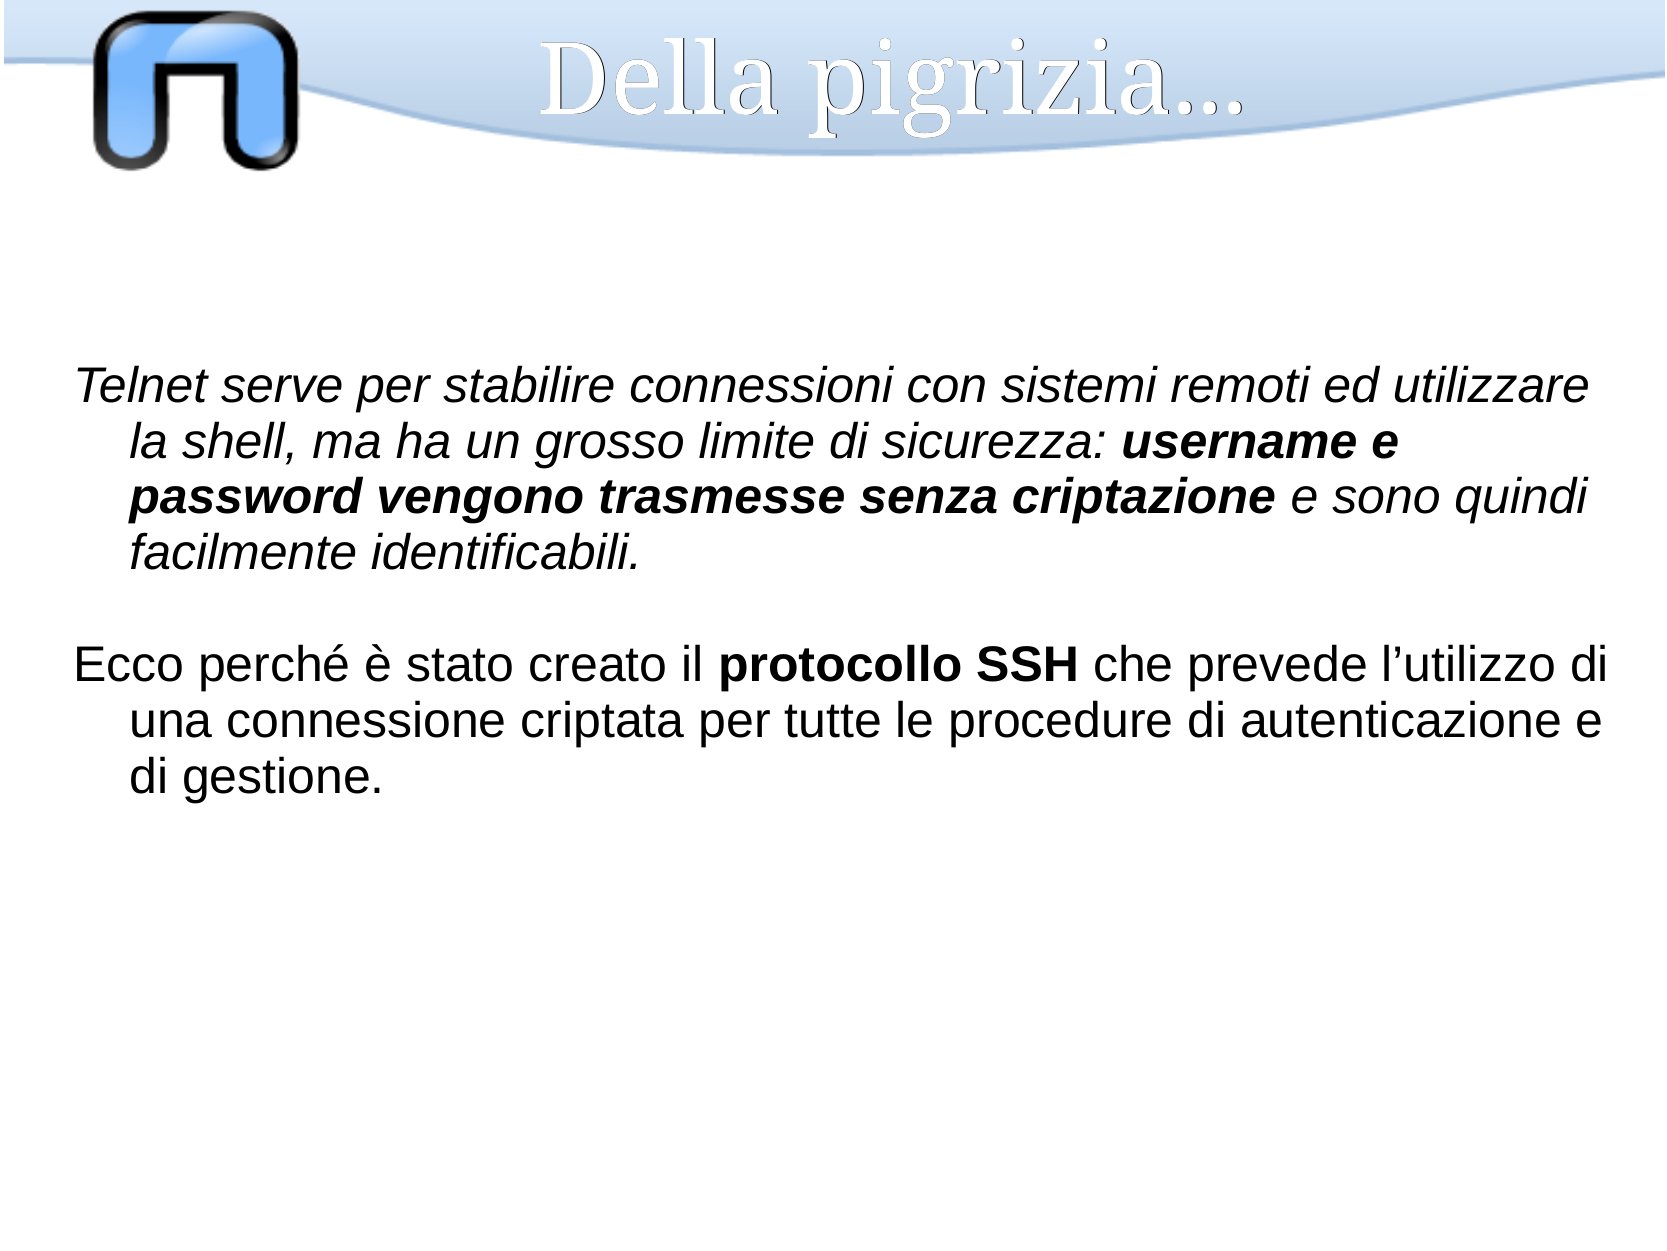

Della pigrizia...
# Telnet serve per stabilire connessioni con sistemi remoti ed utilizzare la shell, ma ha un grosso limite di sicurezza: username e password vengono trasmesse senza criptazione e sono quindi facilmente identificabili.
Ecco perché è stato creato il protocollo SSH che prevede l’utilizzo di una connessione criptata per tutte le procedure di autenticazione e di gestione.